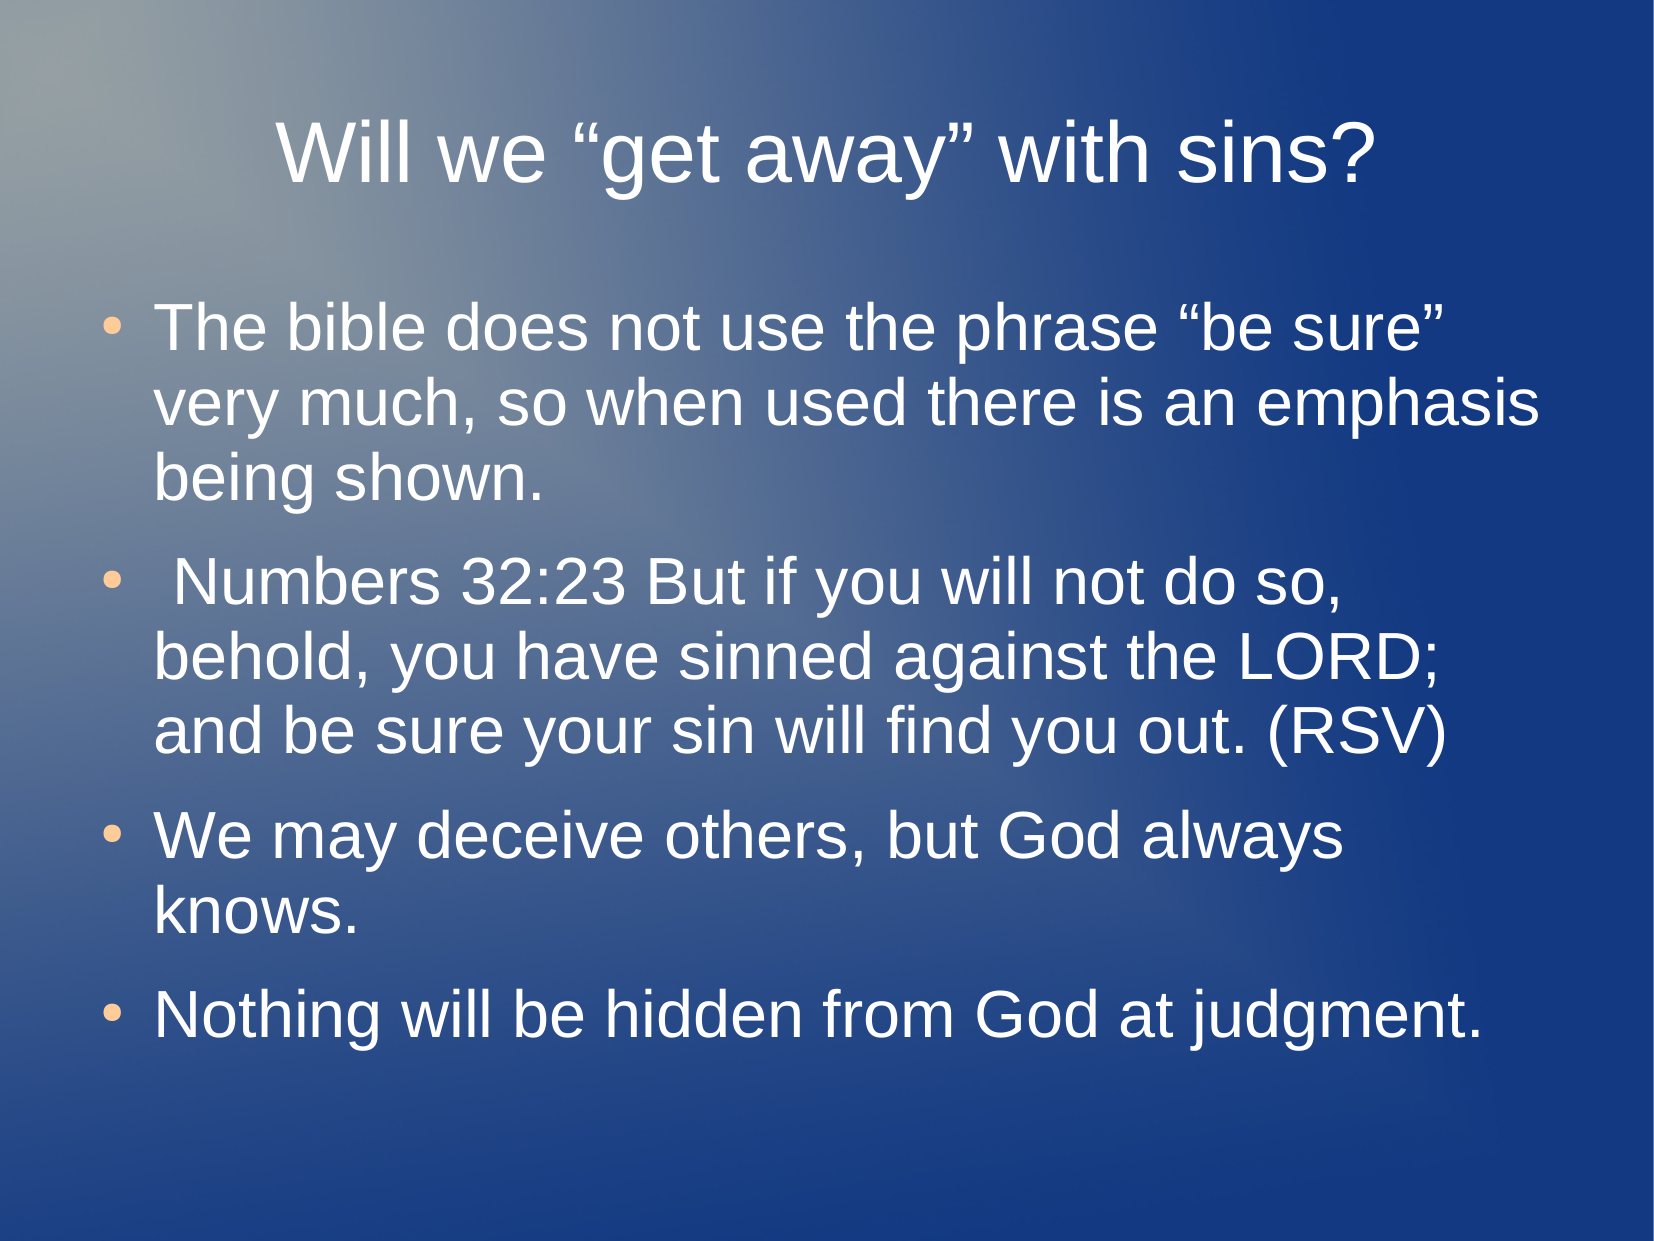

# Will we “get away” with sins?
The bible does not use the phrase “be sure” very much, so when used there is an emphasis being shown.
 Numbers 32:23 But if you will not do so, behold, you have sinned against the LORD; and be sure your sin will find you out. (RSV)
We may deceive others, but God always knows.
Nothing will be hidden from God at judgment.